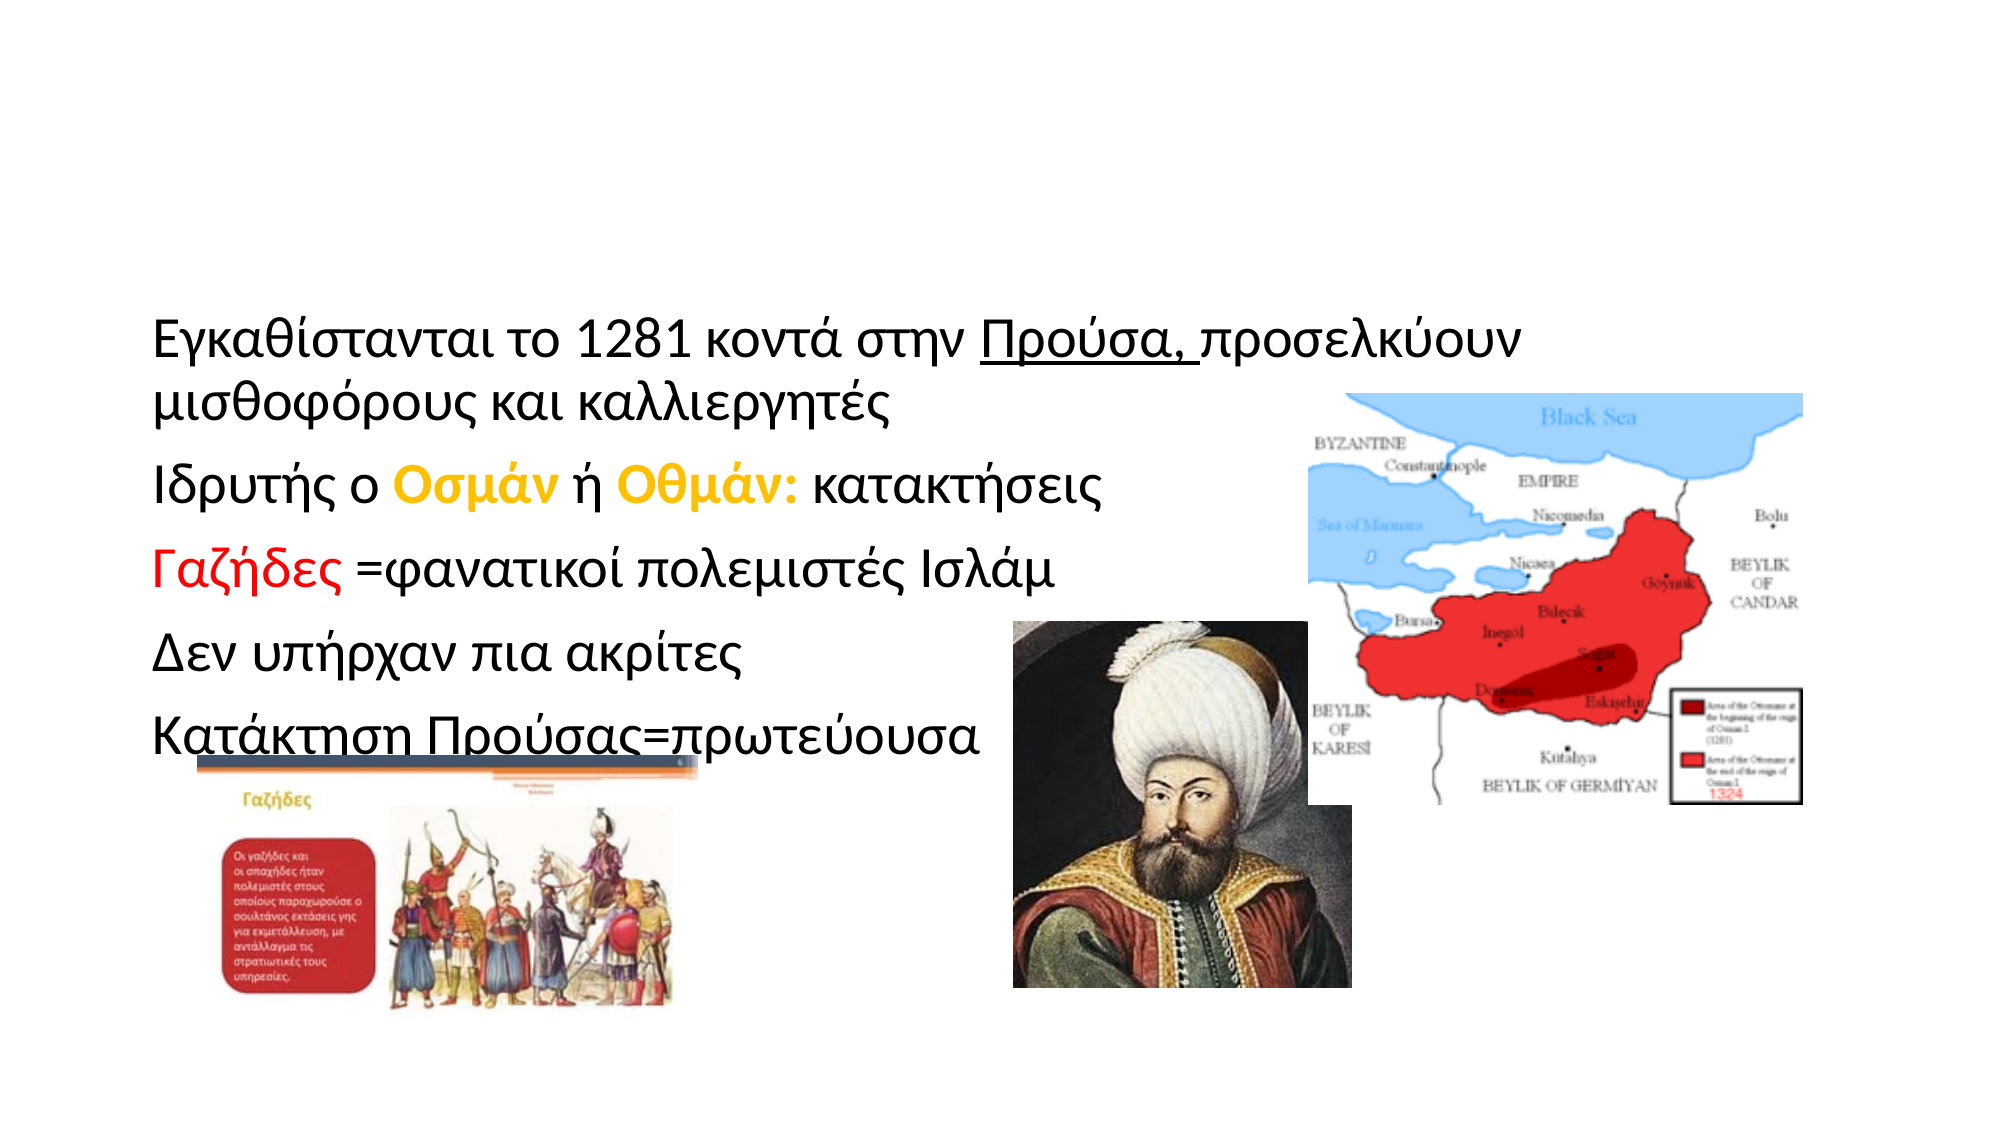

#
Εγκαθίστανται το 1281 κοντά στην Προύσα, προσελκύουν μισθοφόρους και καλλιεργητές
Ιδρυτής ο Οσμάν ή Οθμάν: κατακτήσεις
Γαζήδες =φανατικοί πολεμιστές Ισλάμ
Δεν υπήρχαν πια ακρίτες
Κατάκτηση Προύσας=πρωτεύουσα